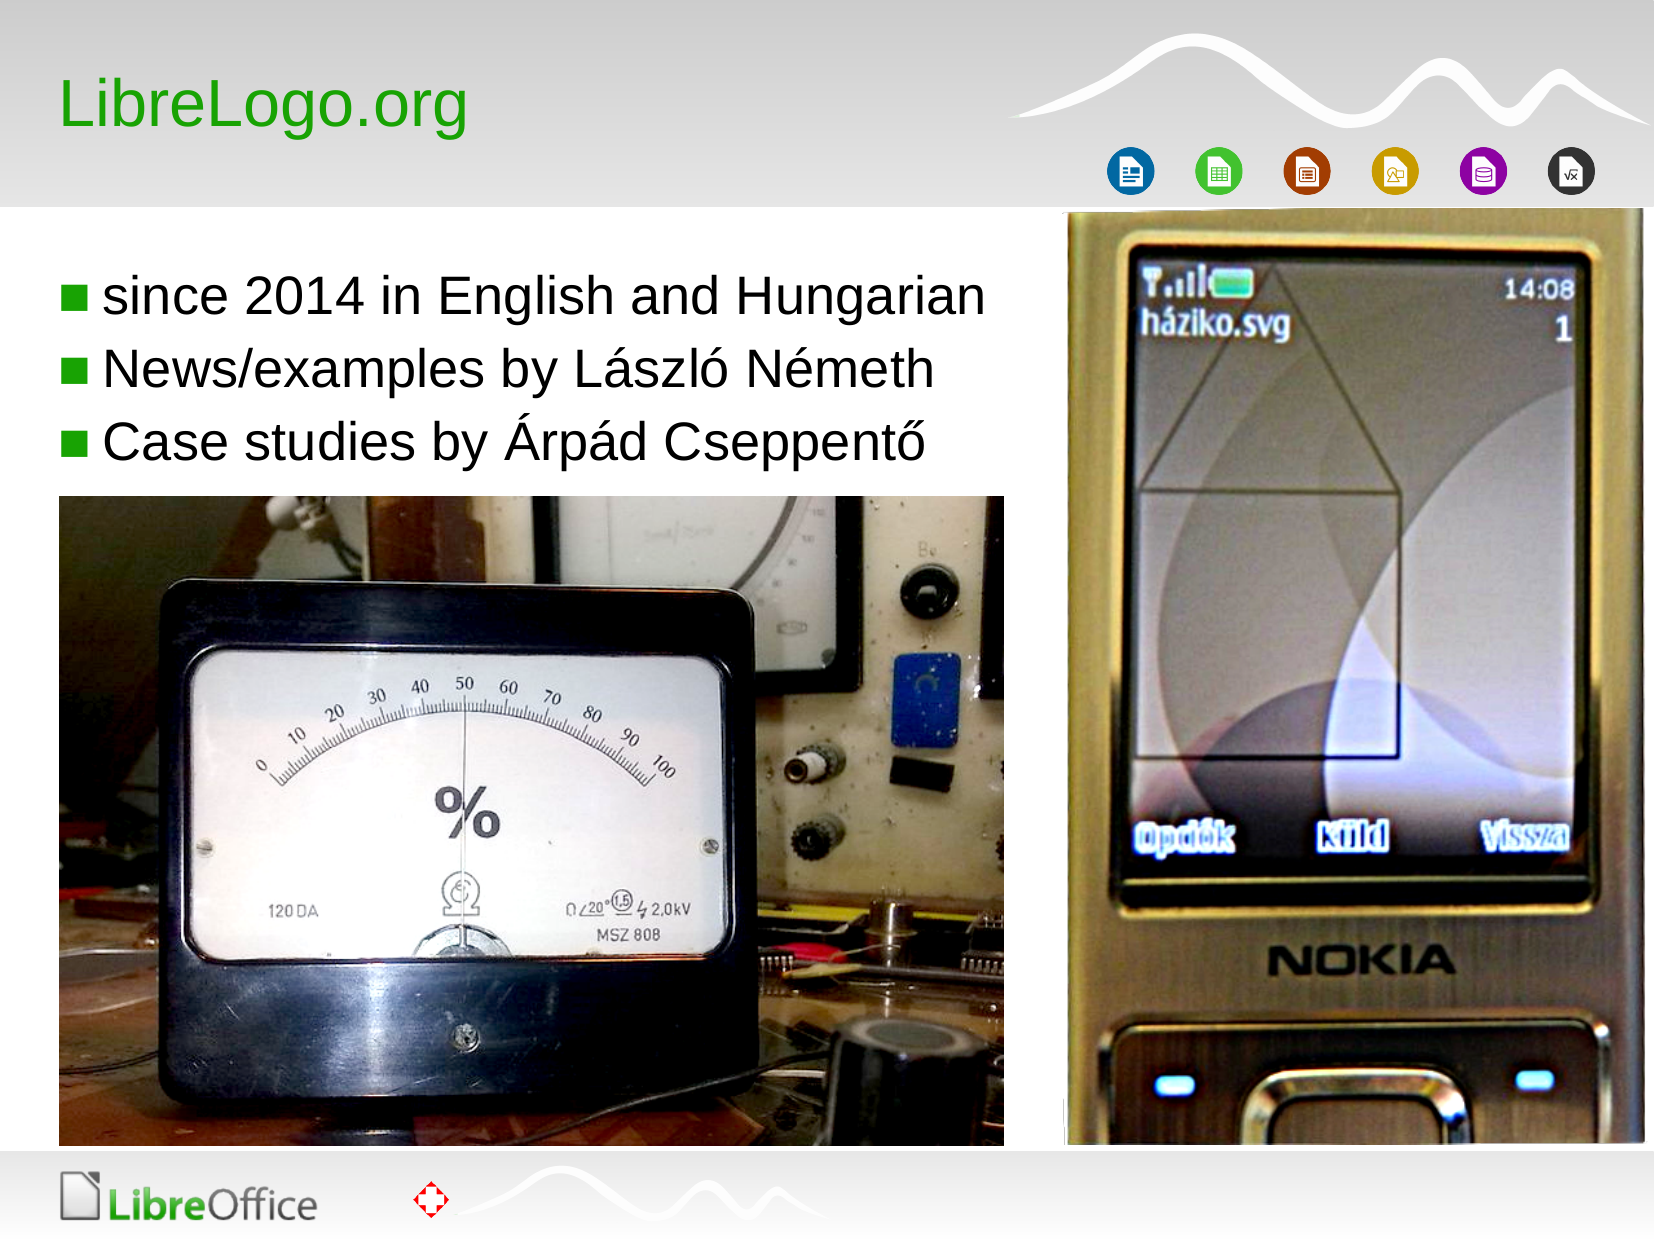

# LibreLogo.org
since 2014 in English and Hungarian
News/examples by László Németh
Case studies by Árpád Cseppentő